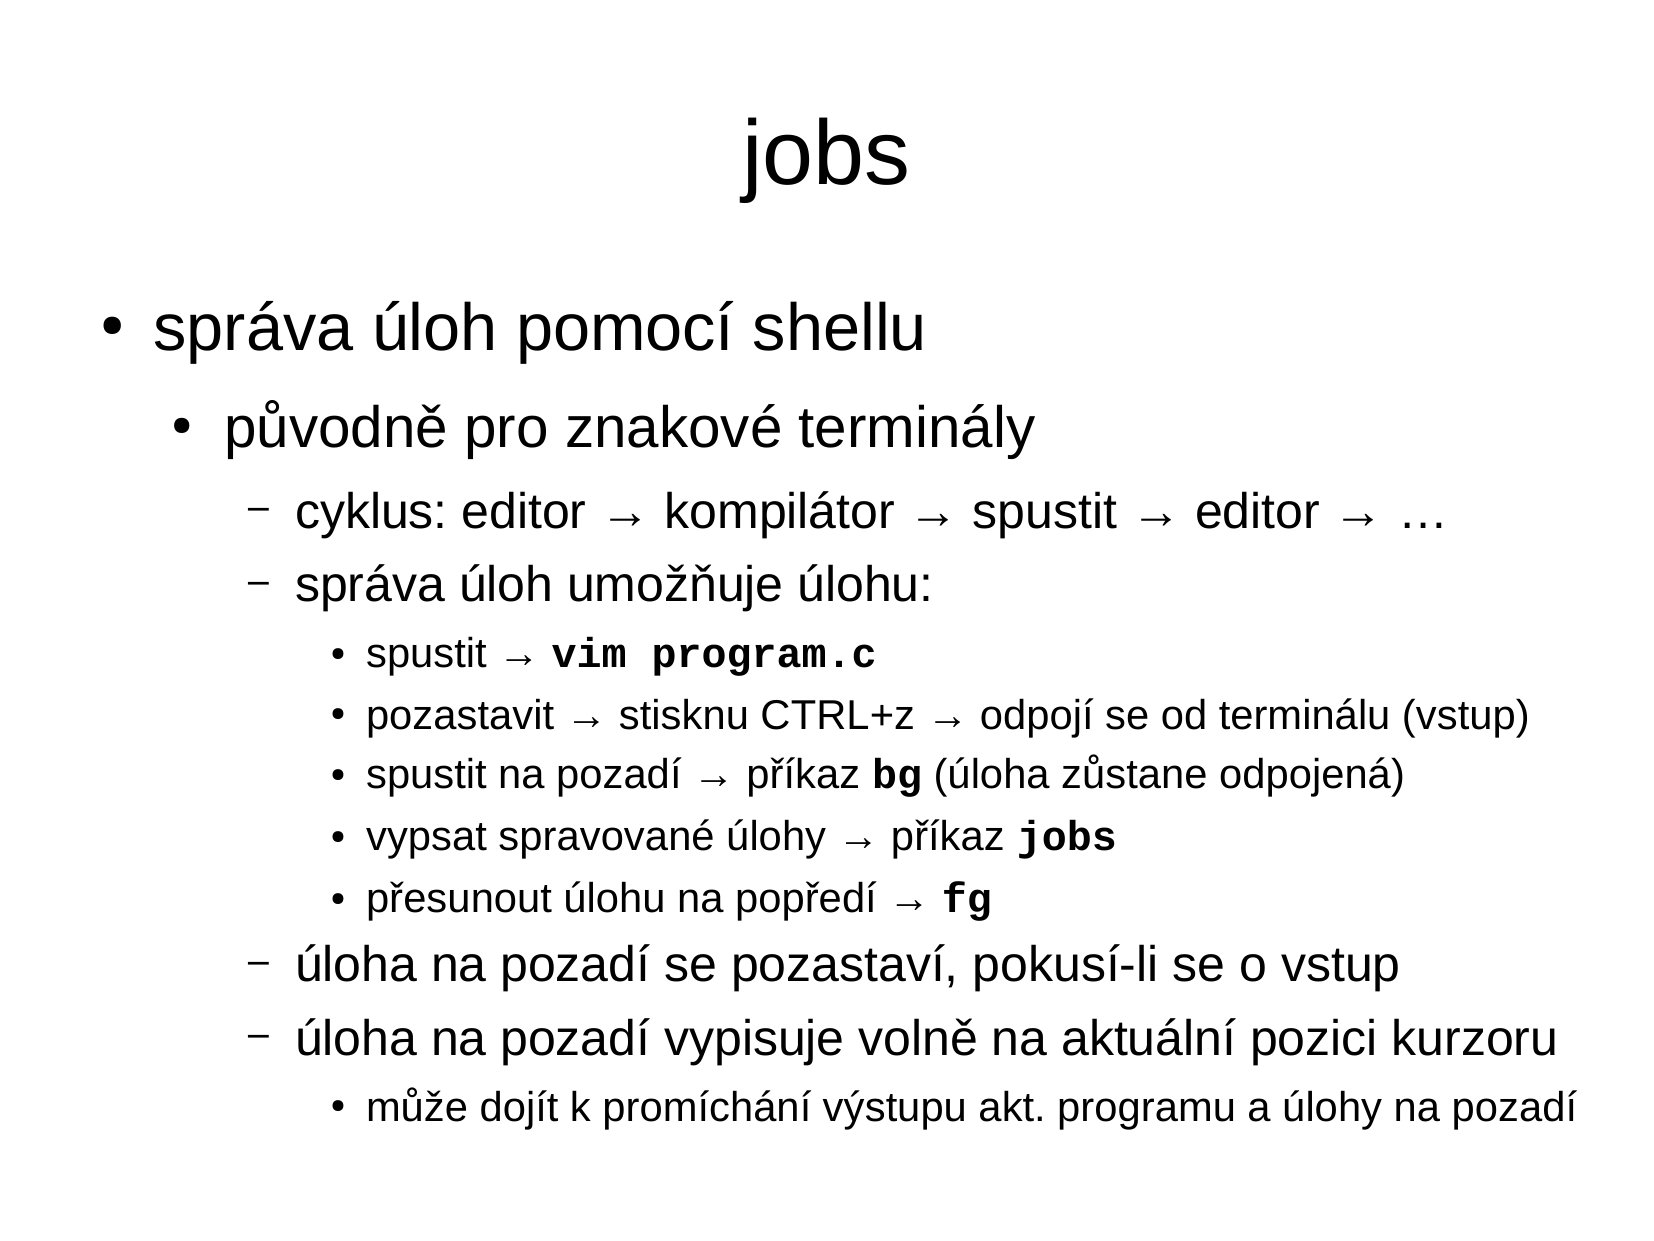

# jobs
správa úloh pomocí shellu
původně pro znakové terminály
cyklus: editor → kompilátor → spustit → editor → …
správa úloh umožňuje úlohu:
spustit → vim program.c
pozastavit → stisknu CTRL+z → odpojí se od terminálu (vstup)
spustit na pozadí → příkaz bg (úloha zůstane odpojená)
vypsat spravované úlohy → příkaz jobs
přesunout úlohu na popředí → fg
úloha na pozadí se pozastaví, pokusí-li se o vstup
úloha na pozadí vypisuje volně na aktuální pozici kurzoru
může dojít k promíchání výstupu akt. programu a úlohy na pozadí